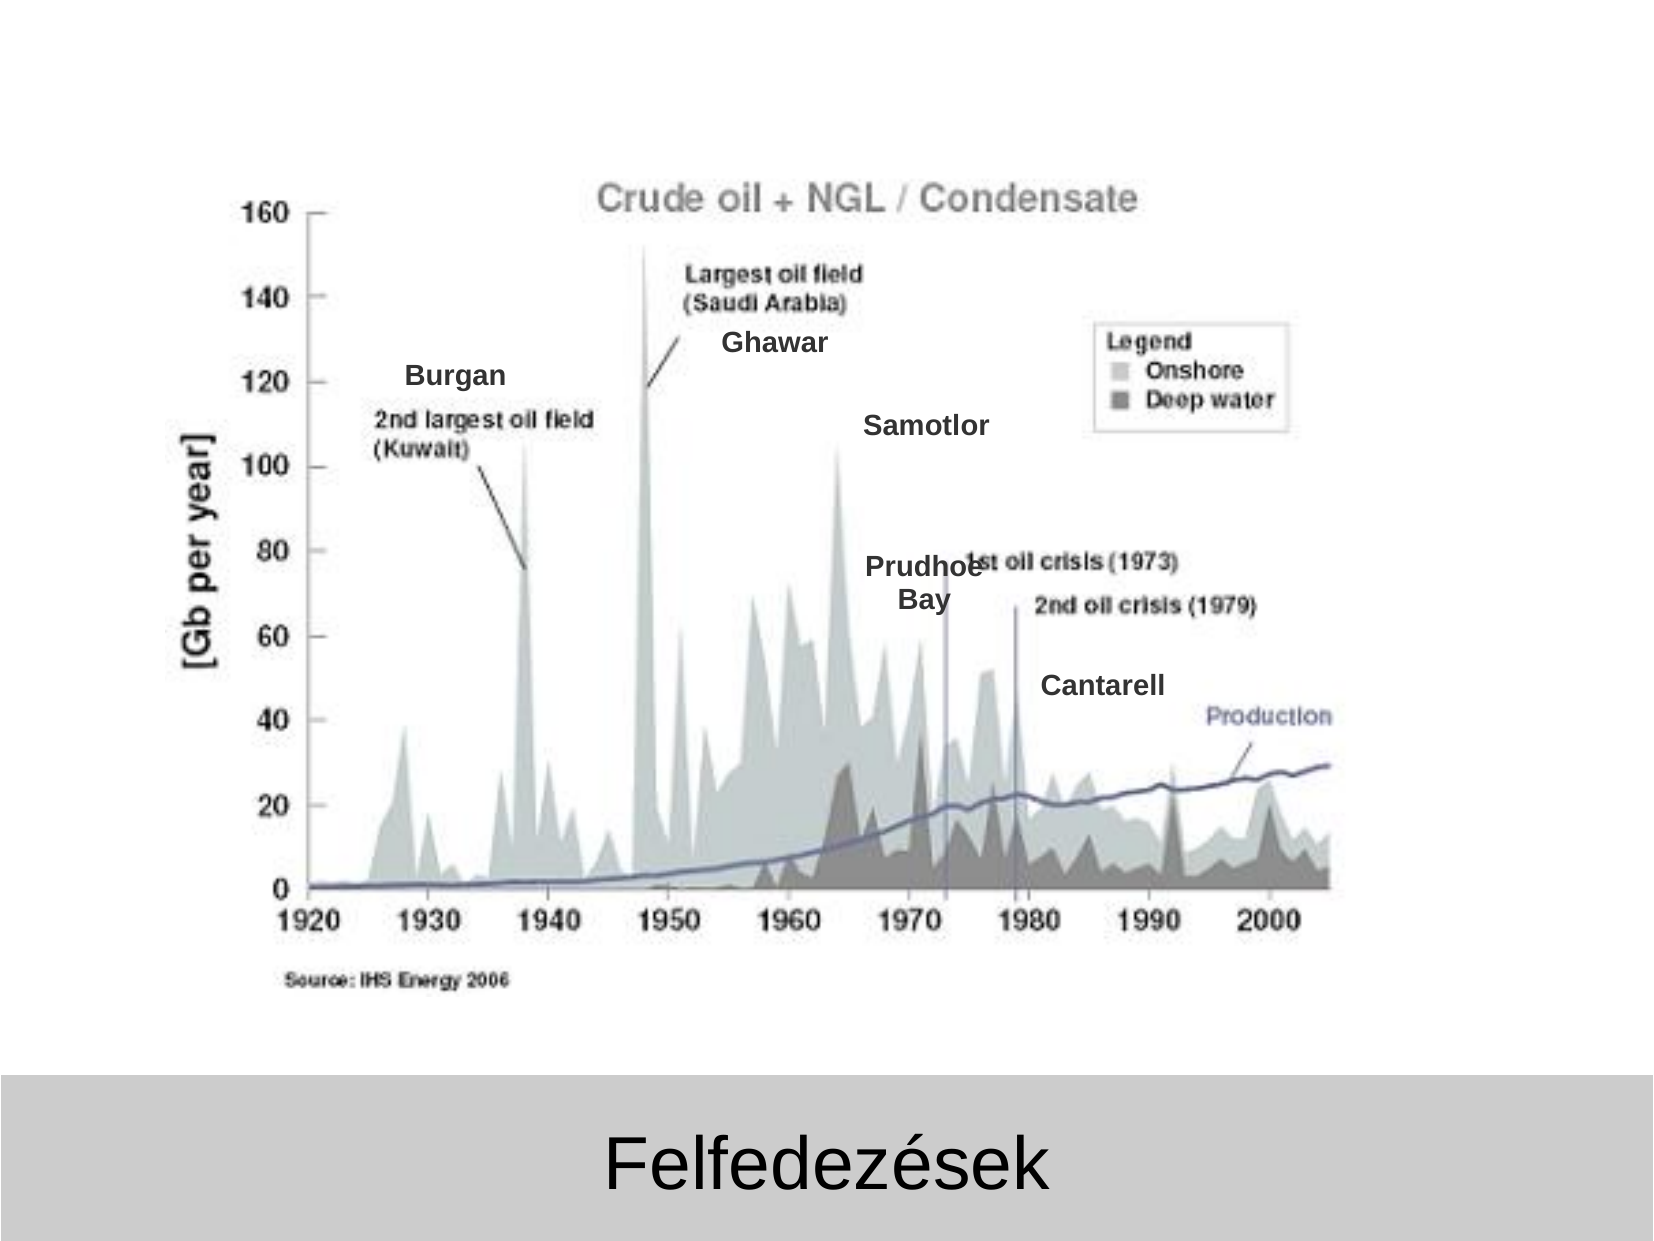

Ghawar
Burgan
Samotlor
Prudhoe
Bay
Cantarell
Felfedezések